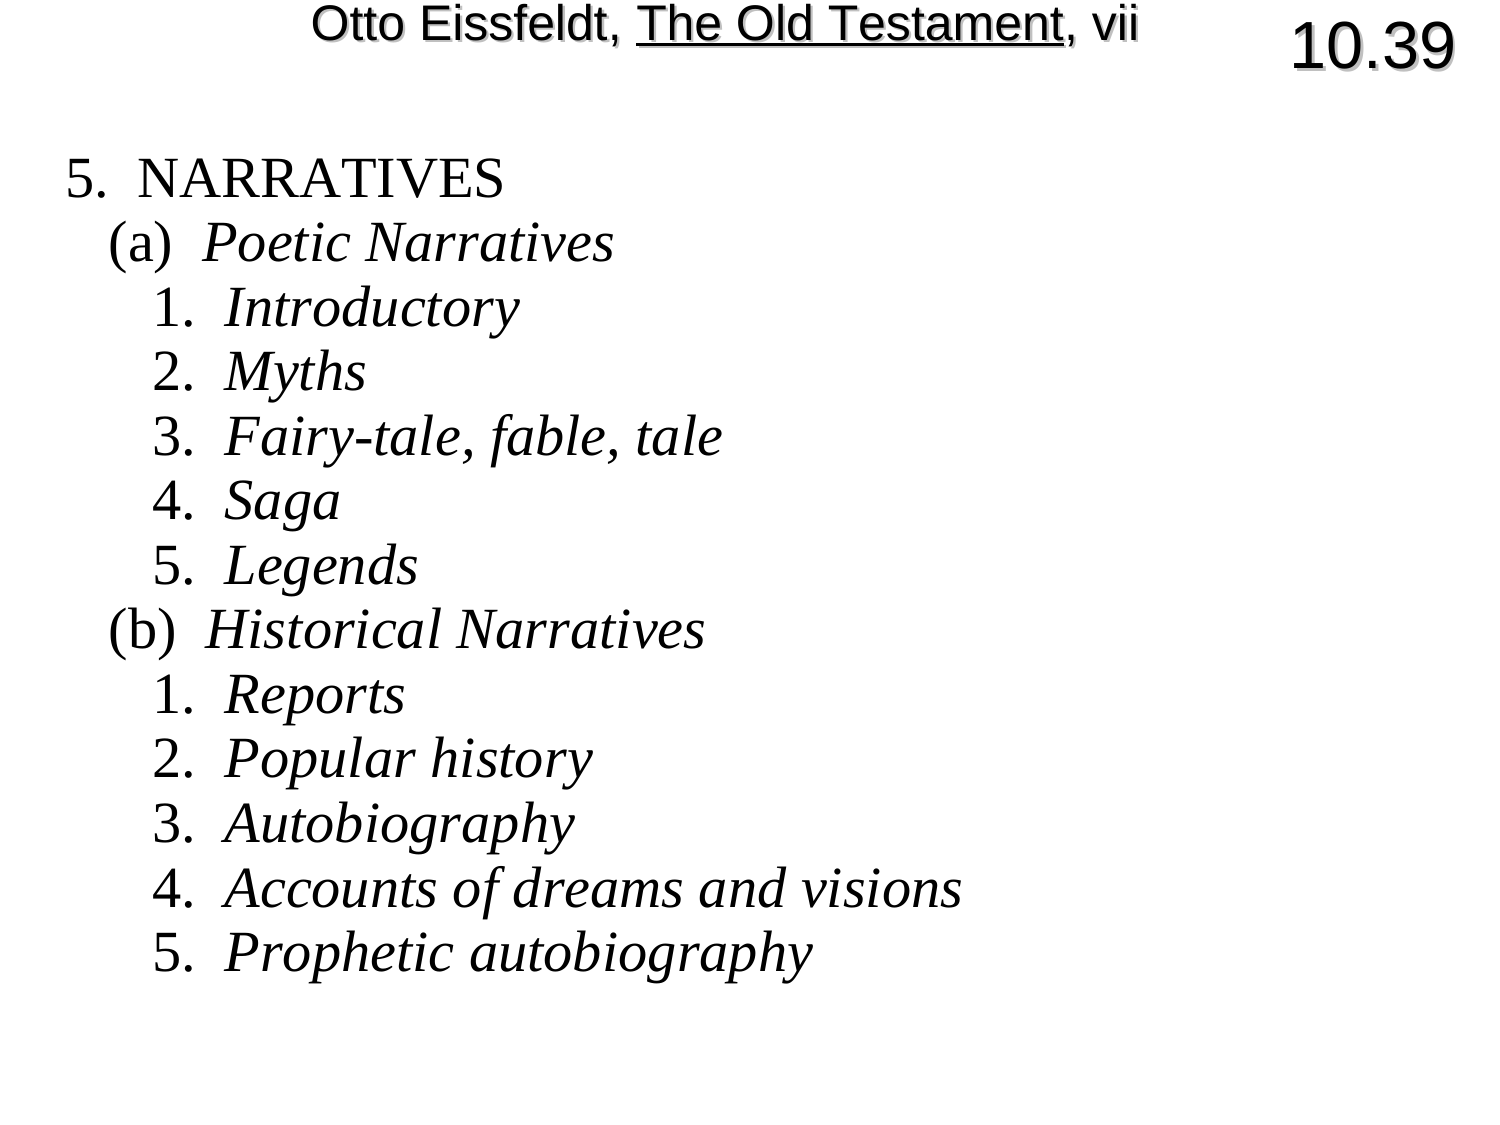

10.39
Otto Eissfeldt, The Old Testament, vii
5. NARRATIVES
 (a) Poetic Narratives
 1. Introductory
 2. Myths
 3. Fairy-tale, fable, tale
 4. Saga
 5. Legends
 (b) Historical Narratives
 1. Reports
 2. Popular history
 3. Autobiography
 4. Accounts of dreams and visions
 5. Prophetic autobiography